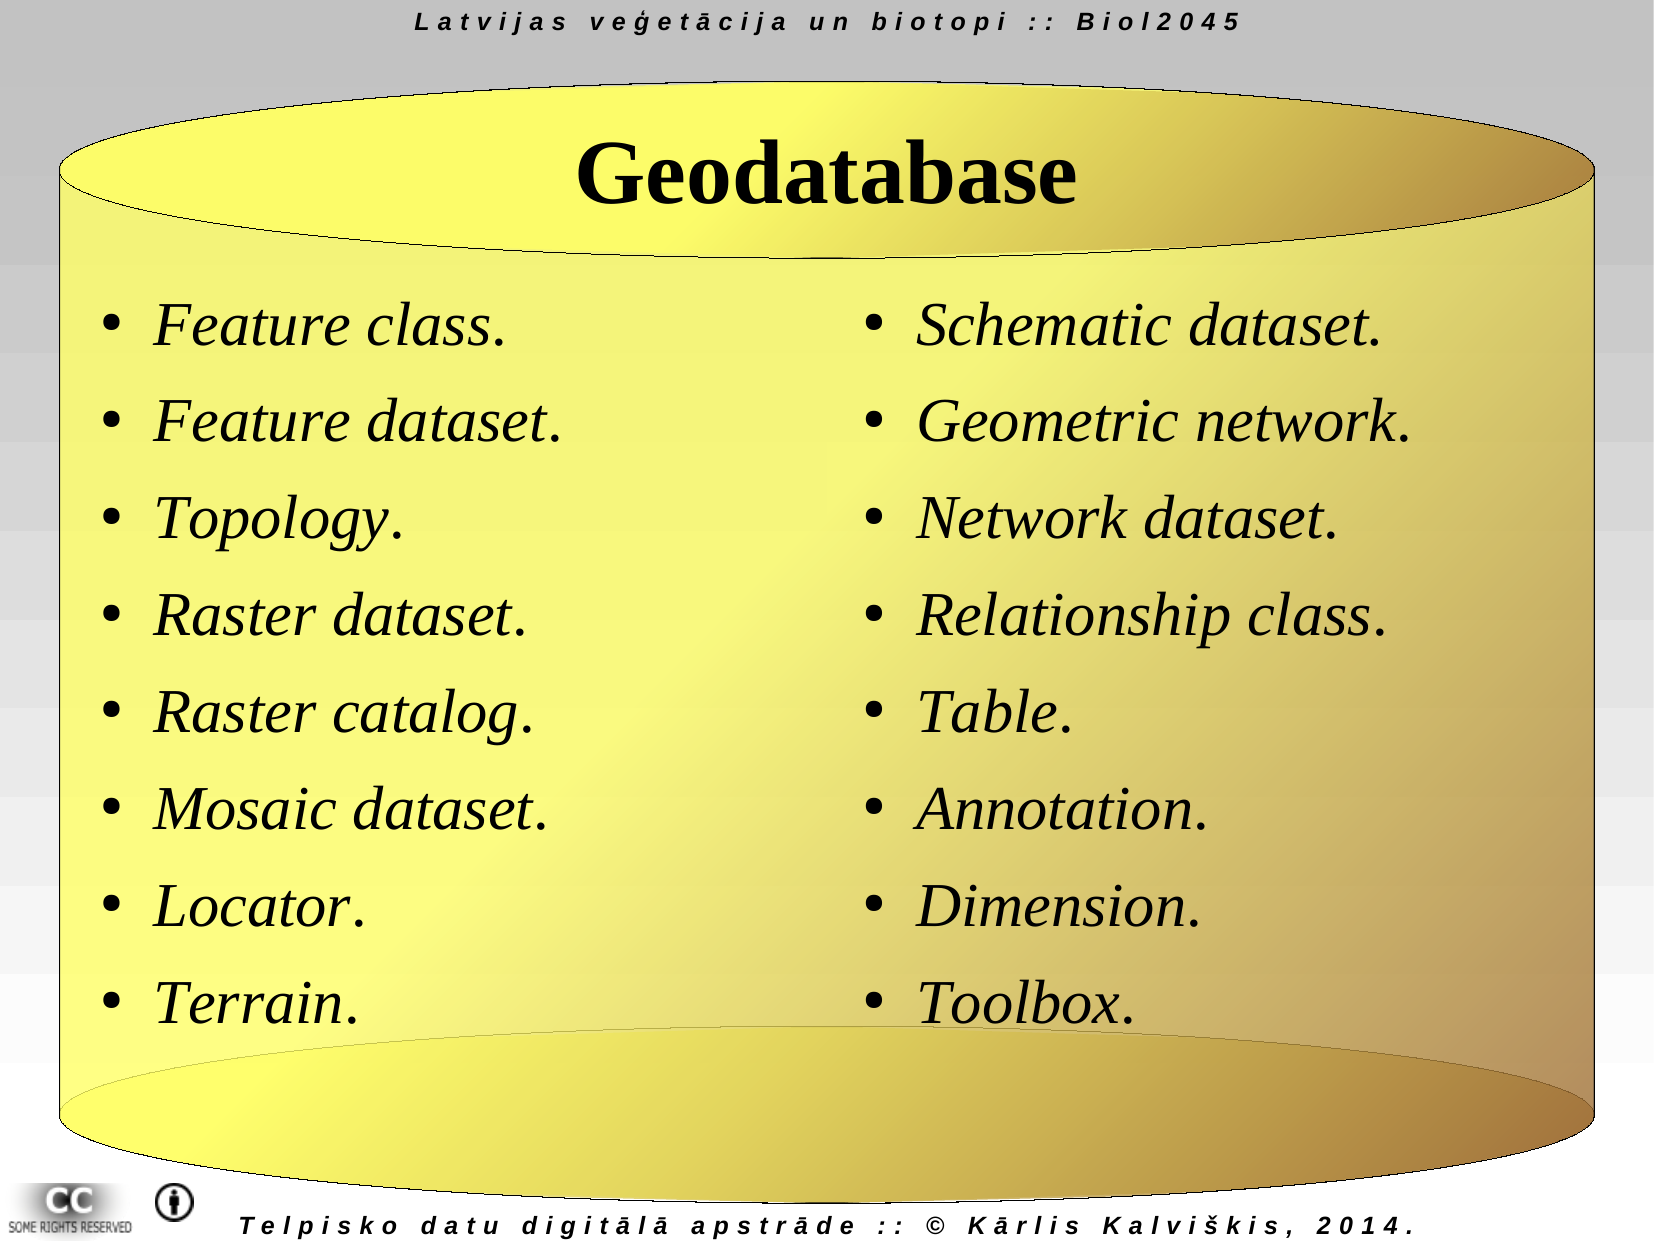

# Geodatabase
Feature class.
Feature dataset.
Topology.
Raster dataset.
Raster catalog.
Mosaic dataset.
Locator.
Terrain.
Schematic dataset.
Geometric network.
Network dataset.
Relationship class.
Table.
Annotation.
Dimension.
Toolbox.